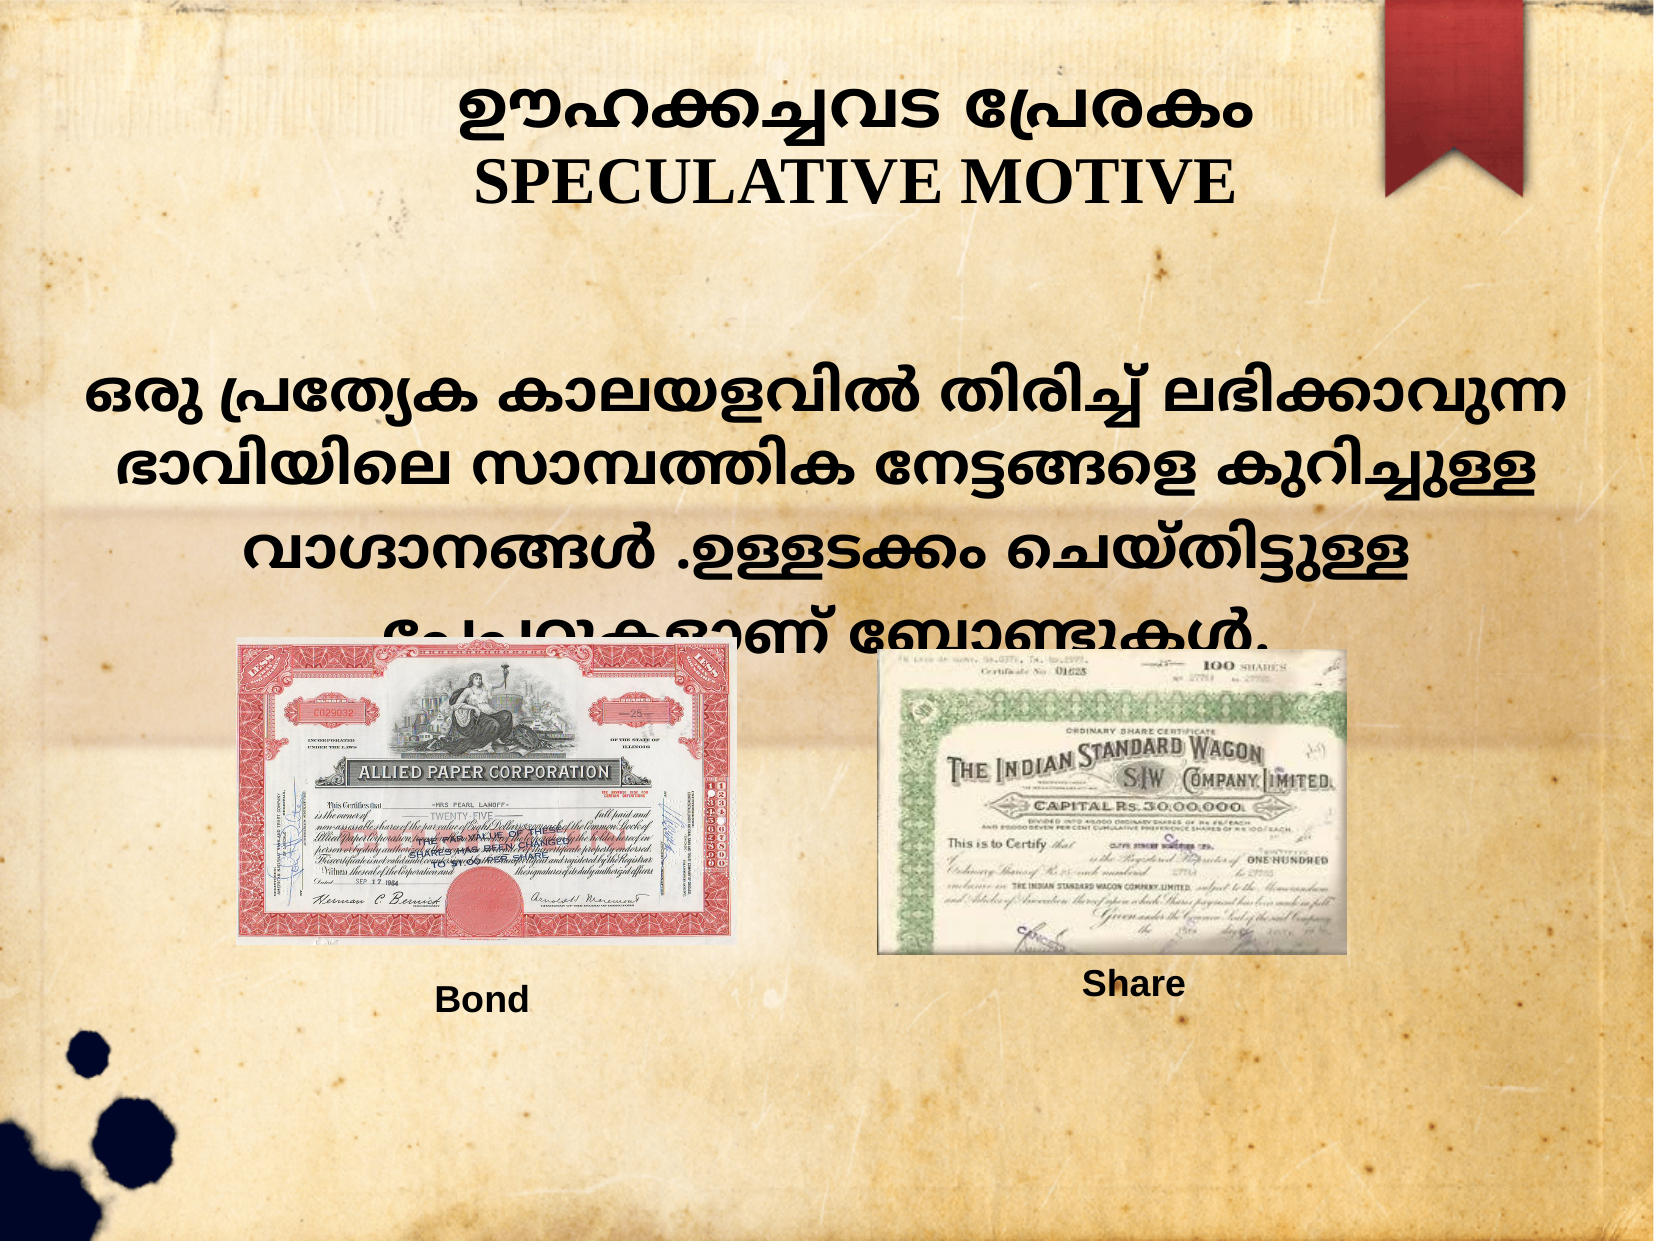

# ഊഹക്കച്ചവട പ്രേരകം SPECULATIVE MOTIVE
ഒരു പ്രത്യേക കാലയളവിൽ തിരിച്ച് ലഭിക്കാവുന്ന ഭാവിയിലെ സാമ്പത്തിക നേട്ടങ്ങളെ കുറിച്ചുള്ള വാഗ്ദാനങ്ങൾ .ഉള്ളടക്കം ചെയ്തിട്ടുള്ള പേപ്പറുകളാണ് ബോണ്ടുകൾ.
Share
Bond